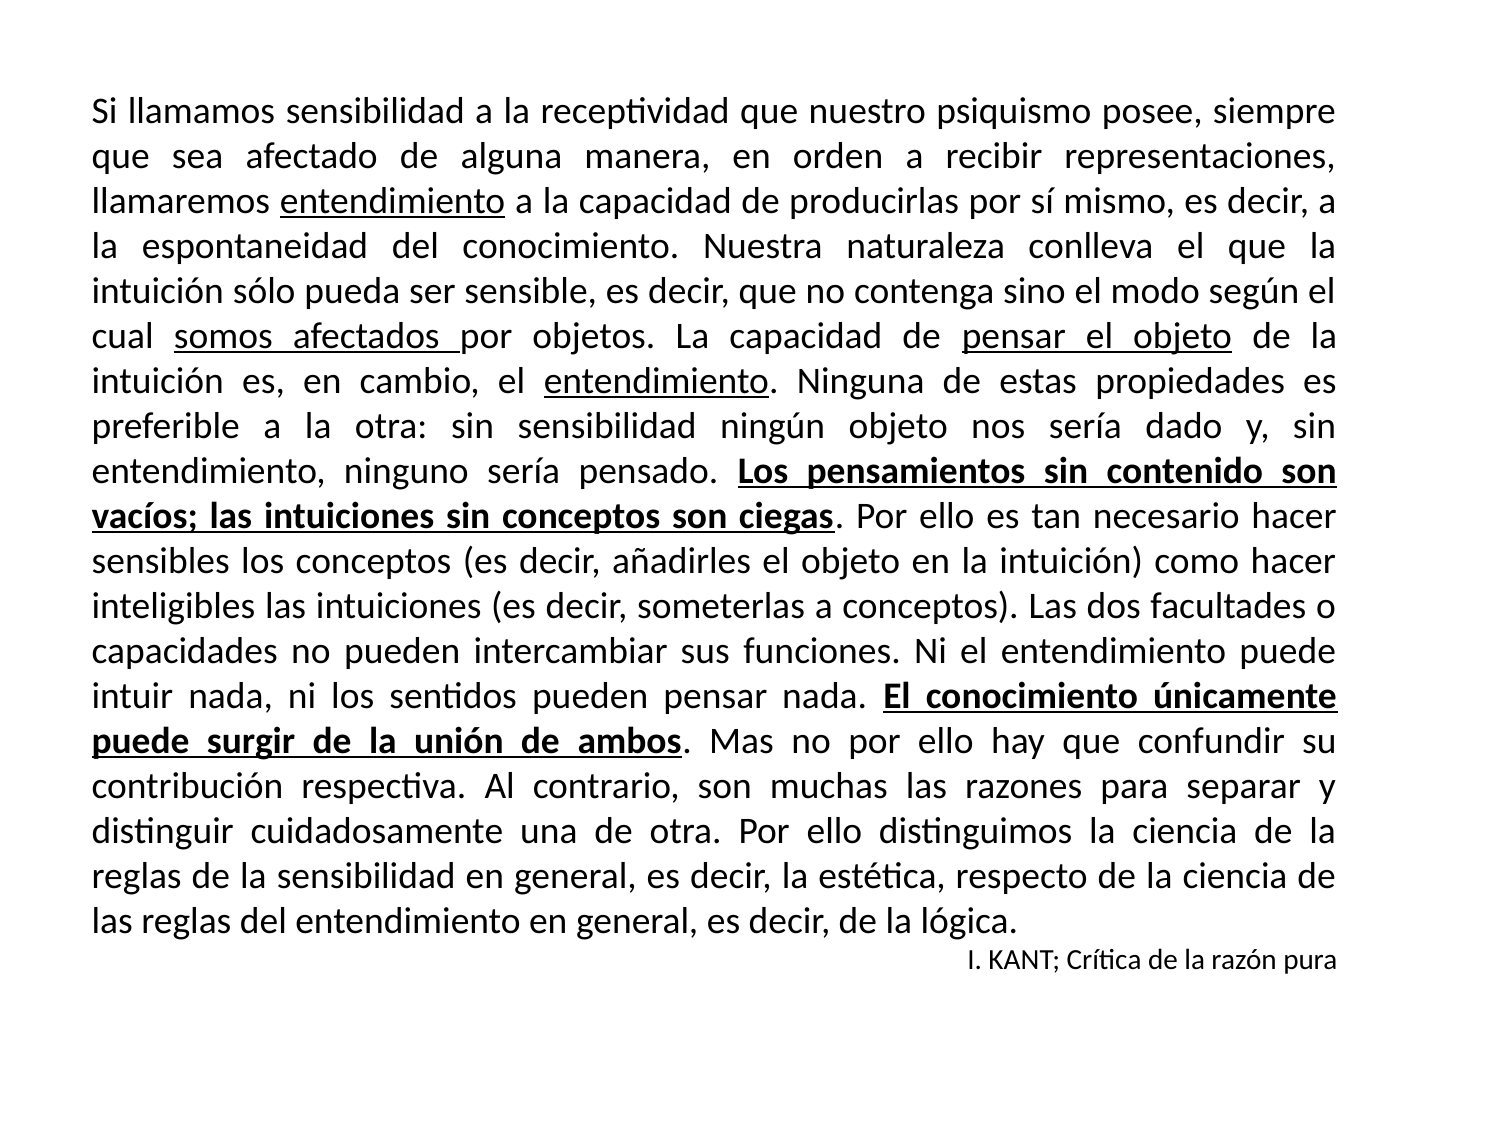

Si llamamos sensibilidad a la receptividad que nuestro psiquismo posee, siempre que sea afectado de alguna manera, en orden a recibir representaciones, llamaremos entendimiento a la capacidad de producirlas por sí mismo, es decir, a la espontaneidad del conocimiento. Nuestra naturaleza conlleva el que la intuición sólo pueda ser sensible, es decir, que no contenga sino el modo según el cual somos afectados por objetos. La capacidad de pensar el objeto de la intuición es, en cambio, el entendimiento. Ninguna de estas propiedades es preferible a la otra: sin sensibilidad ningún objeto nos sería dado y, sin entendimiento, ninguno sería pensado. Los pensamientos sin contenido son vacíos; las intuiciones sin conceptos son ciegas. Por ello es tan necesario hacer sensibles los conceptos (es decir, añadirles el objeto en la intuición) como hacer inteligibles las intuiciones (es decir, someterlas a conceptos). Las dos facultades o capacidades no pueden intercambiar sus funciones. Ni el entendimiento puede intuir nada, ni los sentidos pueden pensar nada. El conocimiento únicamente puede surgir de la unión de ambos. Mas no por ello hay que confundir su contribución respectiva. Al contrario, son muchas las razones para separar y distinguir cuidadosamente una de otra. Por ello distinguimos la ciencia de la reglas de la sensibilidad en general, es decir, la estética, respecto de la ciencia de las reglas del entendimiento en general, es decir, de la lógica.
I. KANT; Crítica de la razón pura